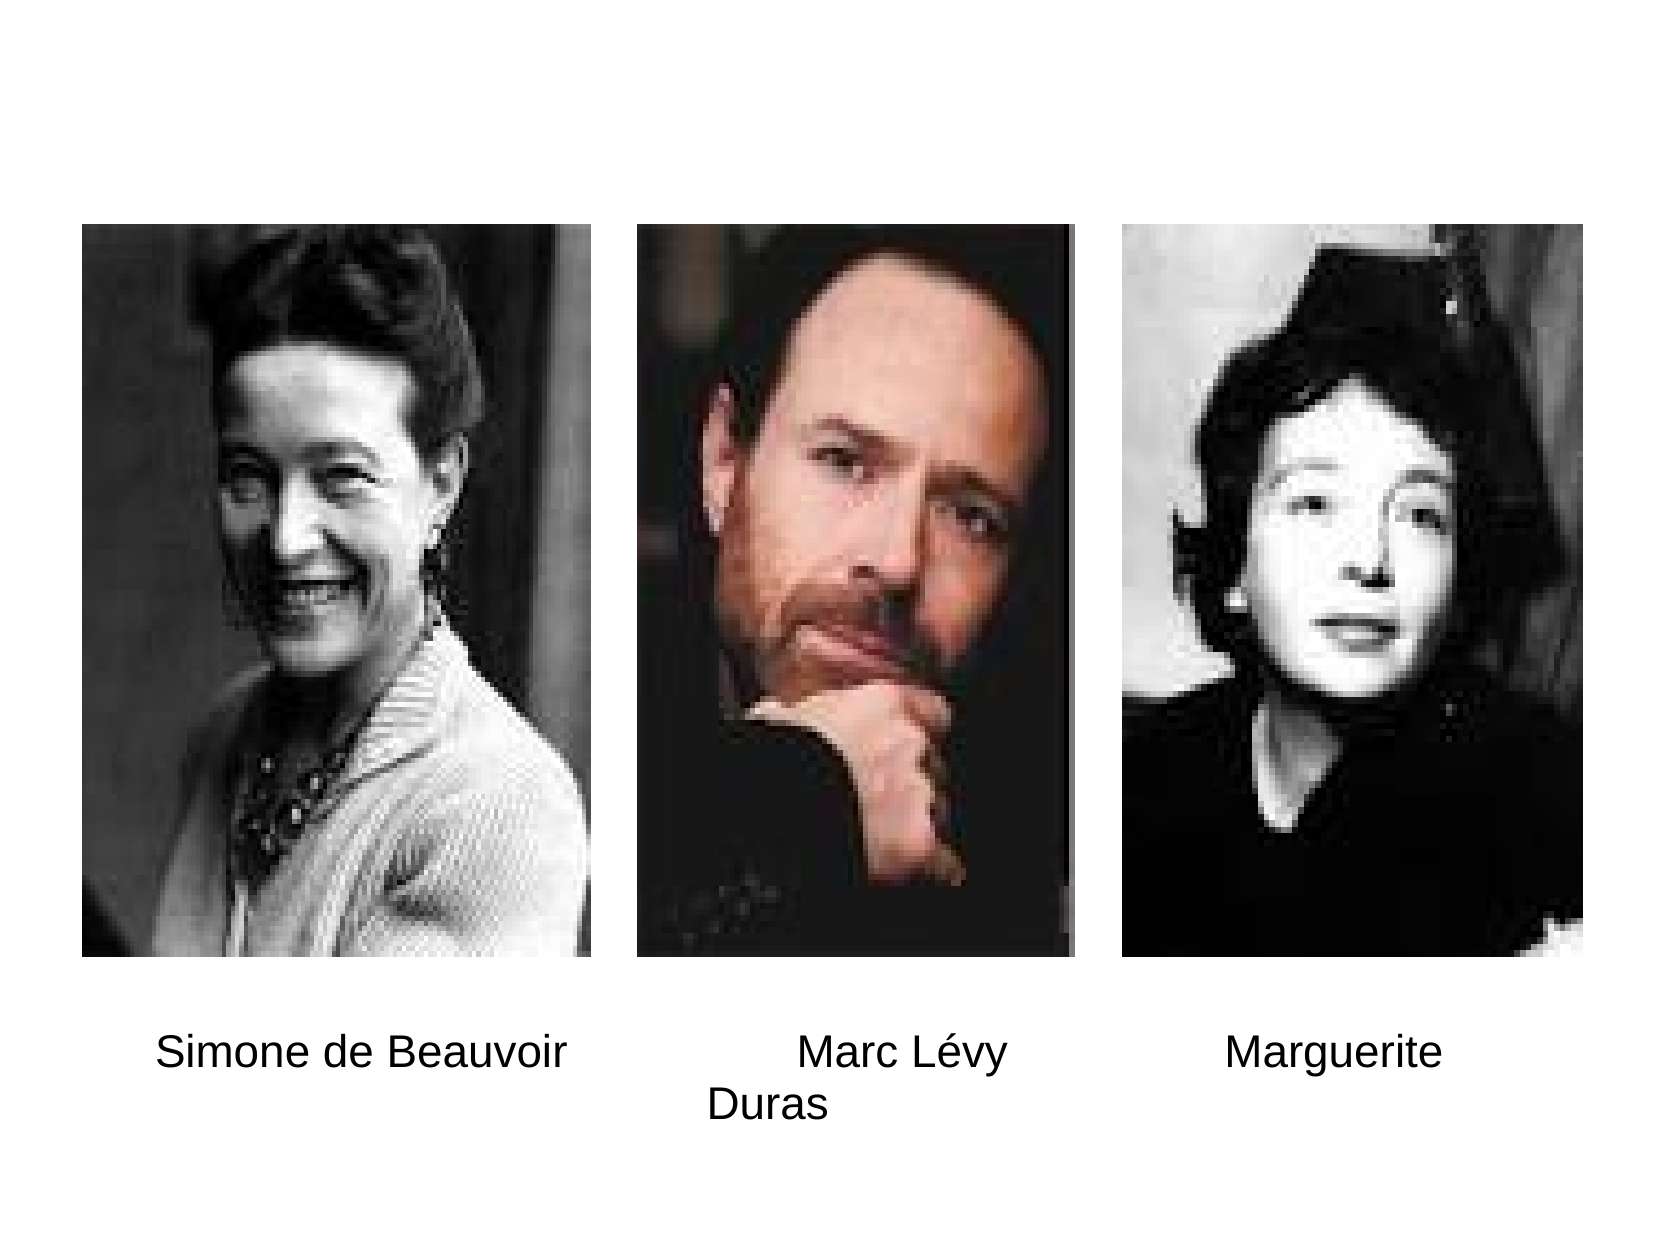

# Simone de Beauvoir Marc Lévy Marguerite Duras